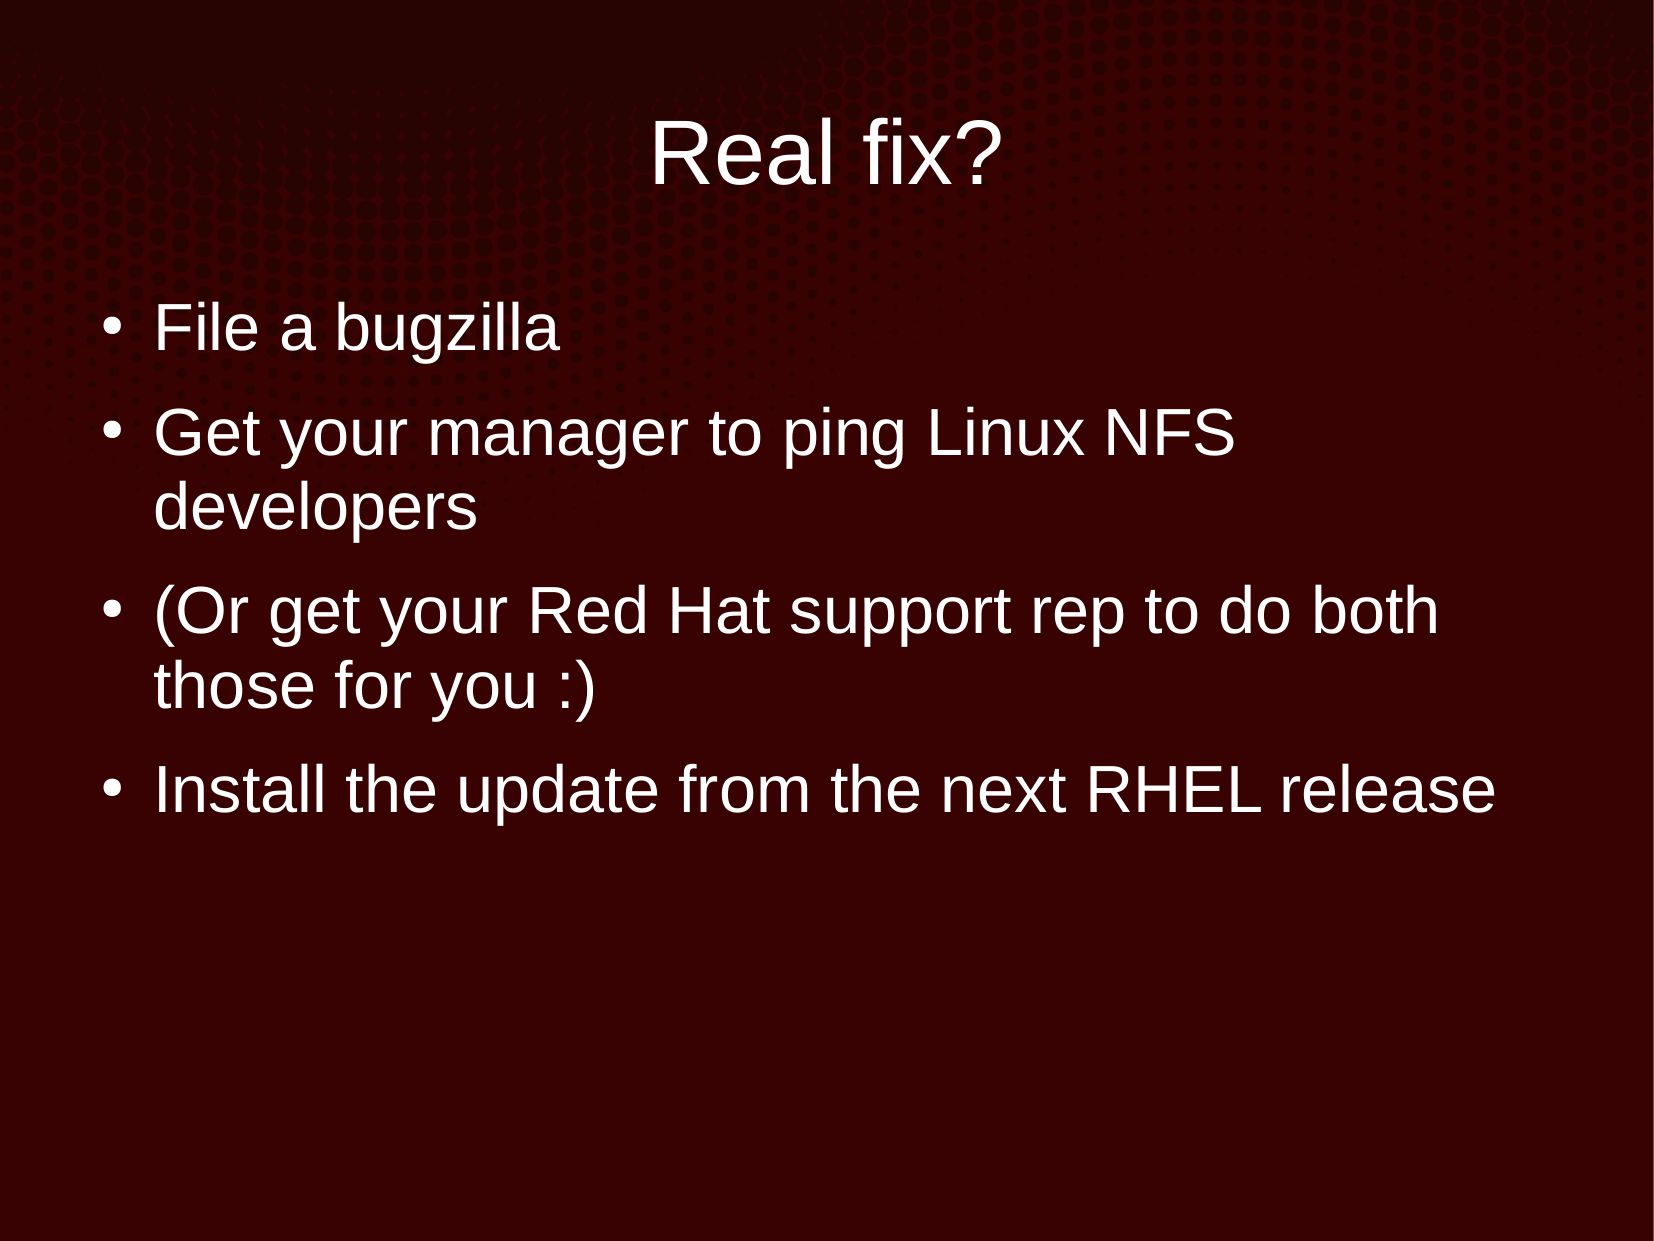

# Real fix?
File a bugzilla
Get your manager to ping Linux NFS developers
(Or get your Red Hat support rep to do both those for you :)
Install the update from the next RHEL release